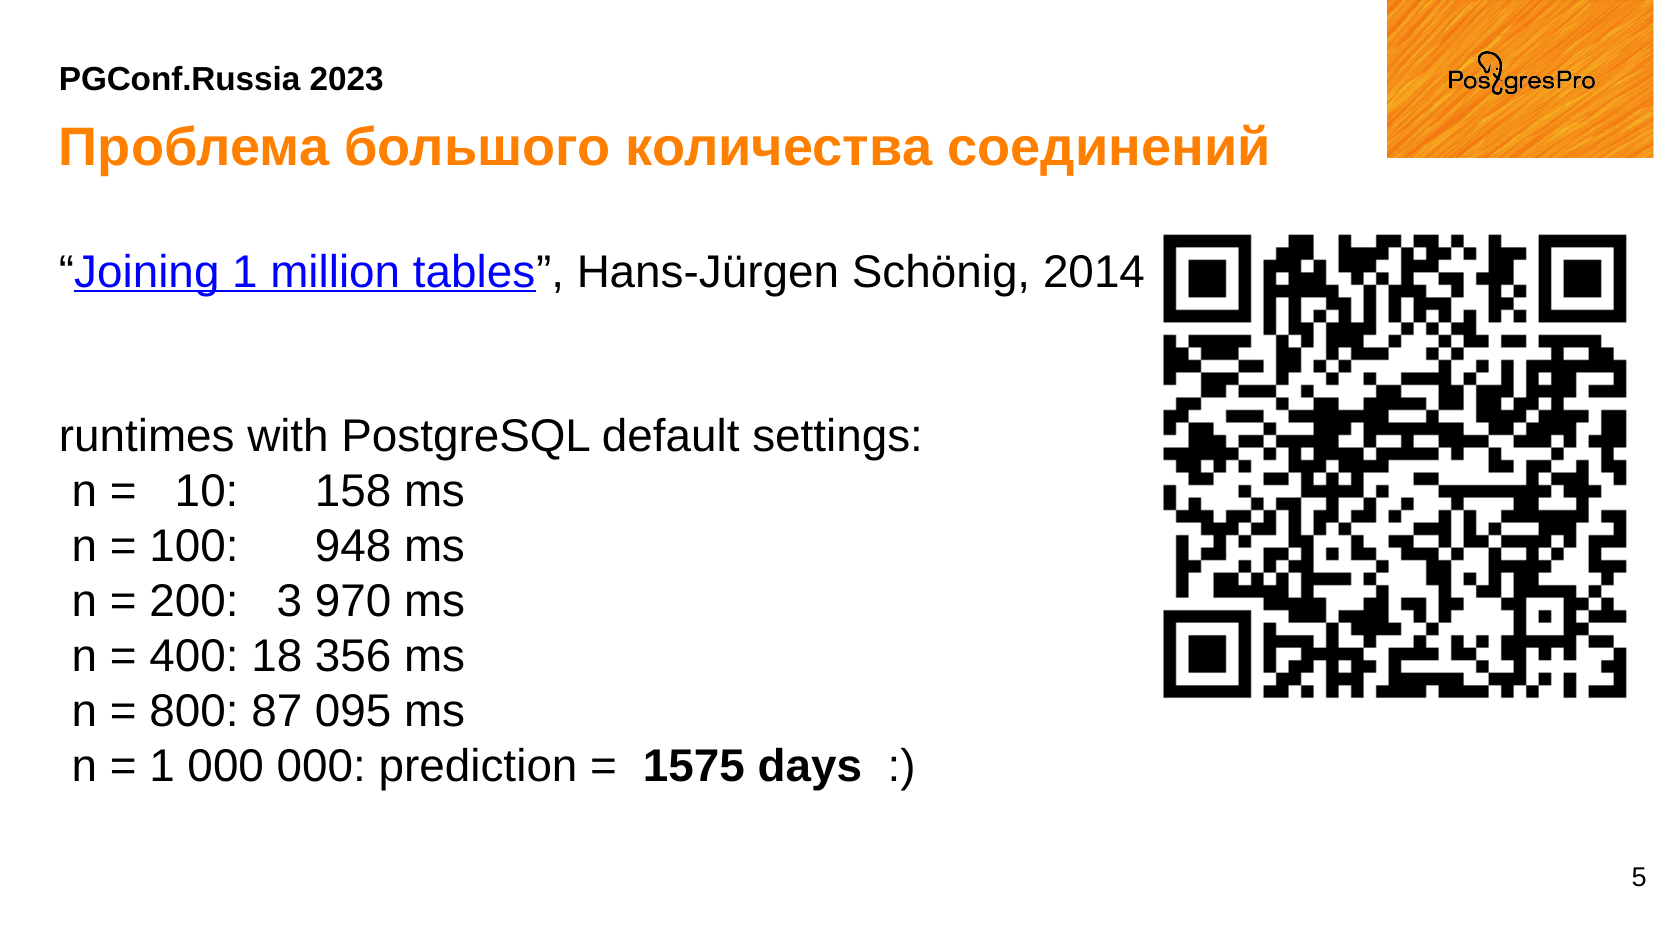

PGConf.Russia 2023
Проблема большого количества соединений
“Joining 1 million tables”, Hans-Jürgen Schönig, 2014
runtimes with PostgreSQL default settings:
 n = 10: 158 ms
 n = 100: 948 ms
 n = 200: 3 970 ms
 n = 400: 18 356 ms
 n = 800: 87 095 ms
 n = 1 000 000: prediction = 1575 days :)